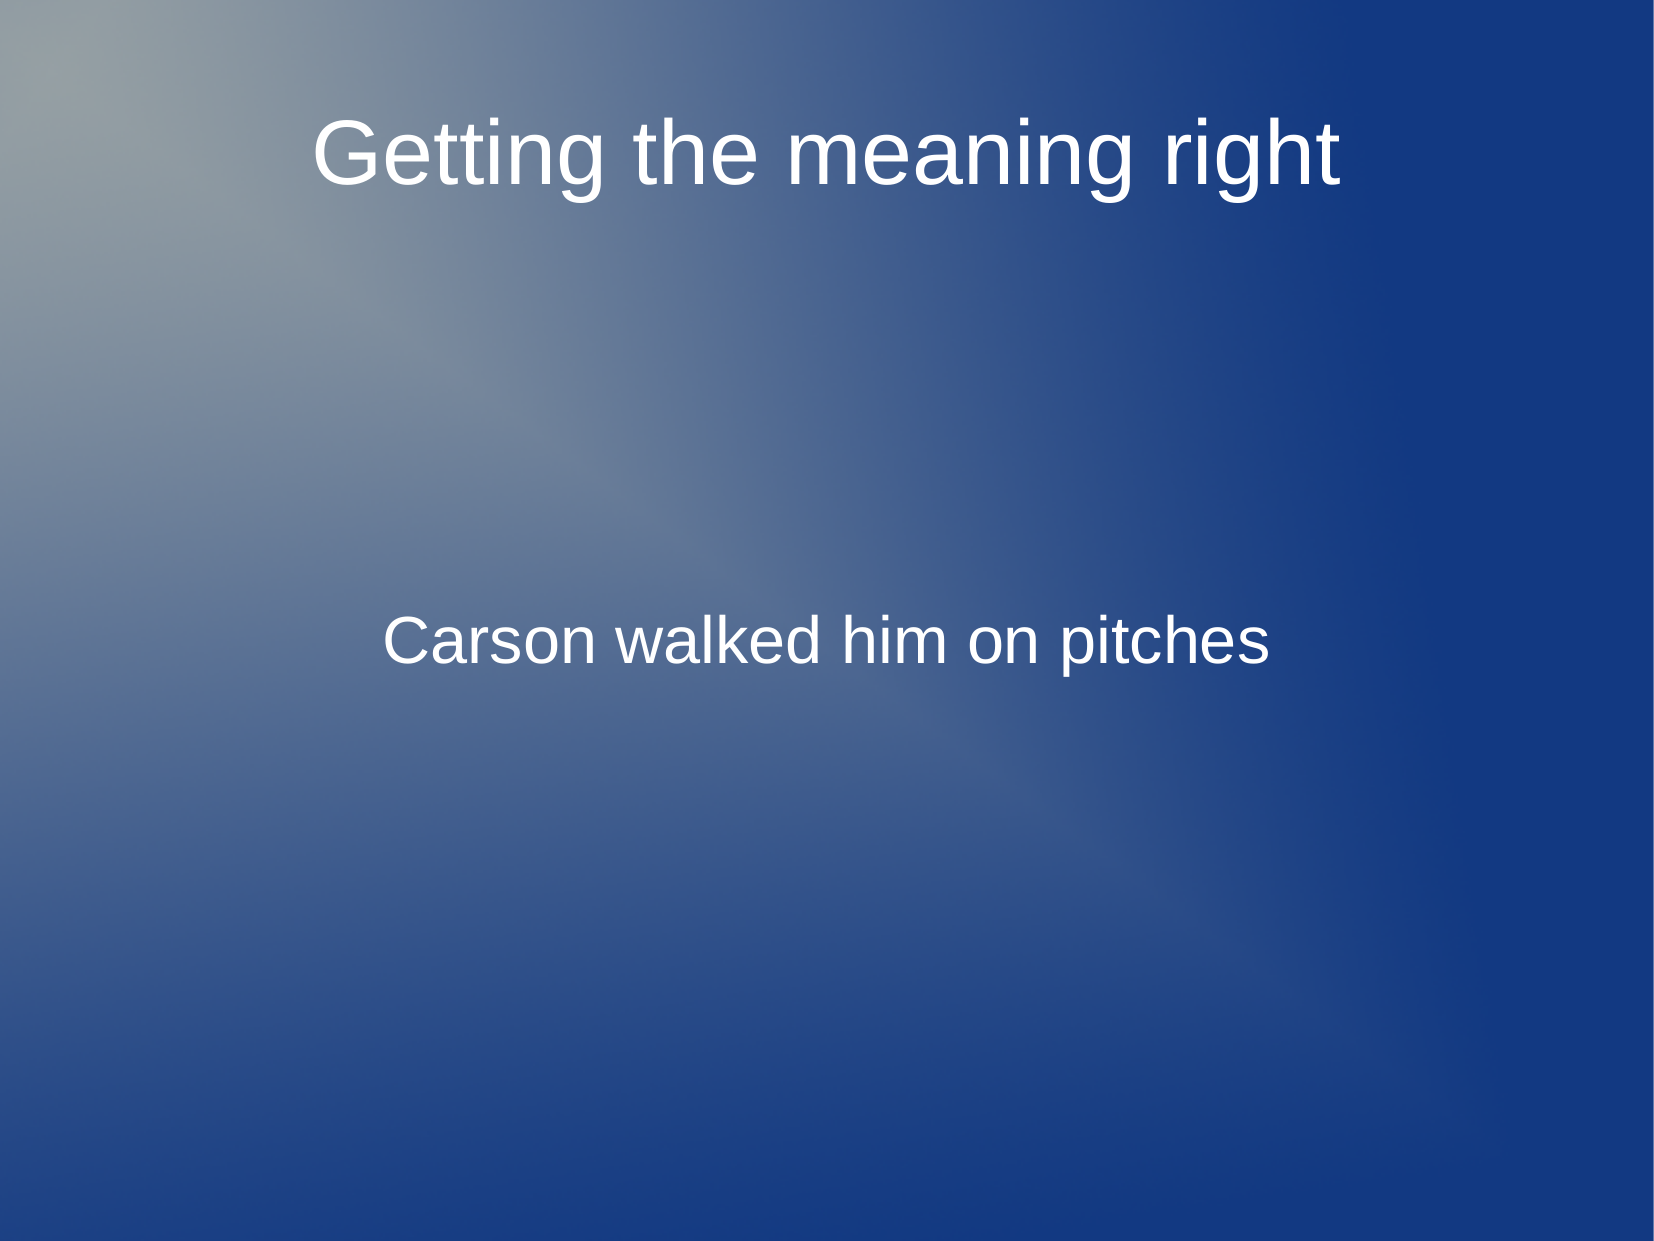

# Getting the meaning right
Carson walked him on pitches